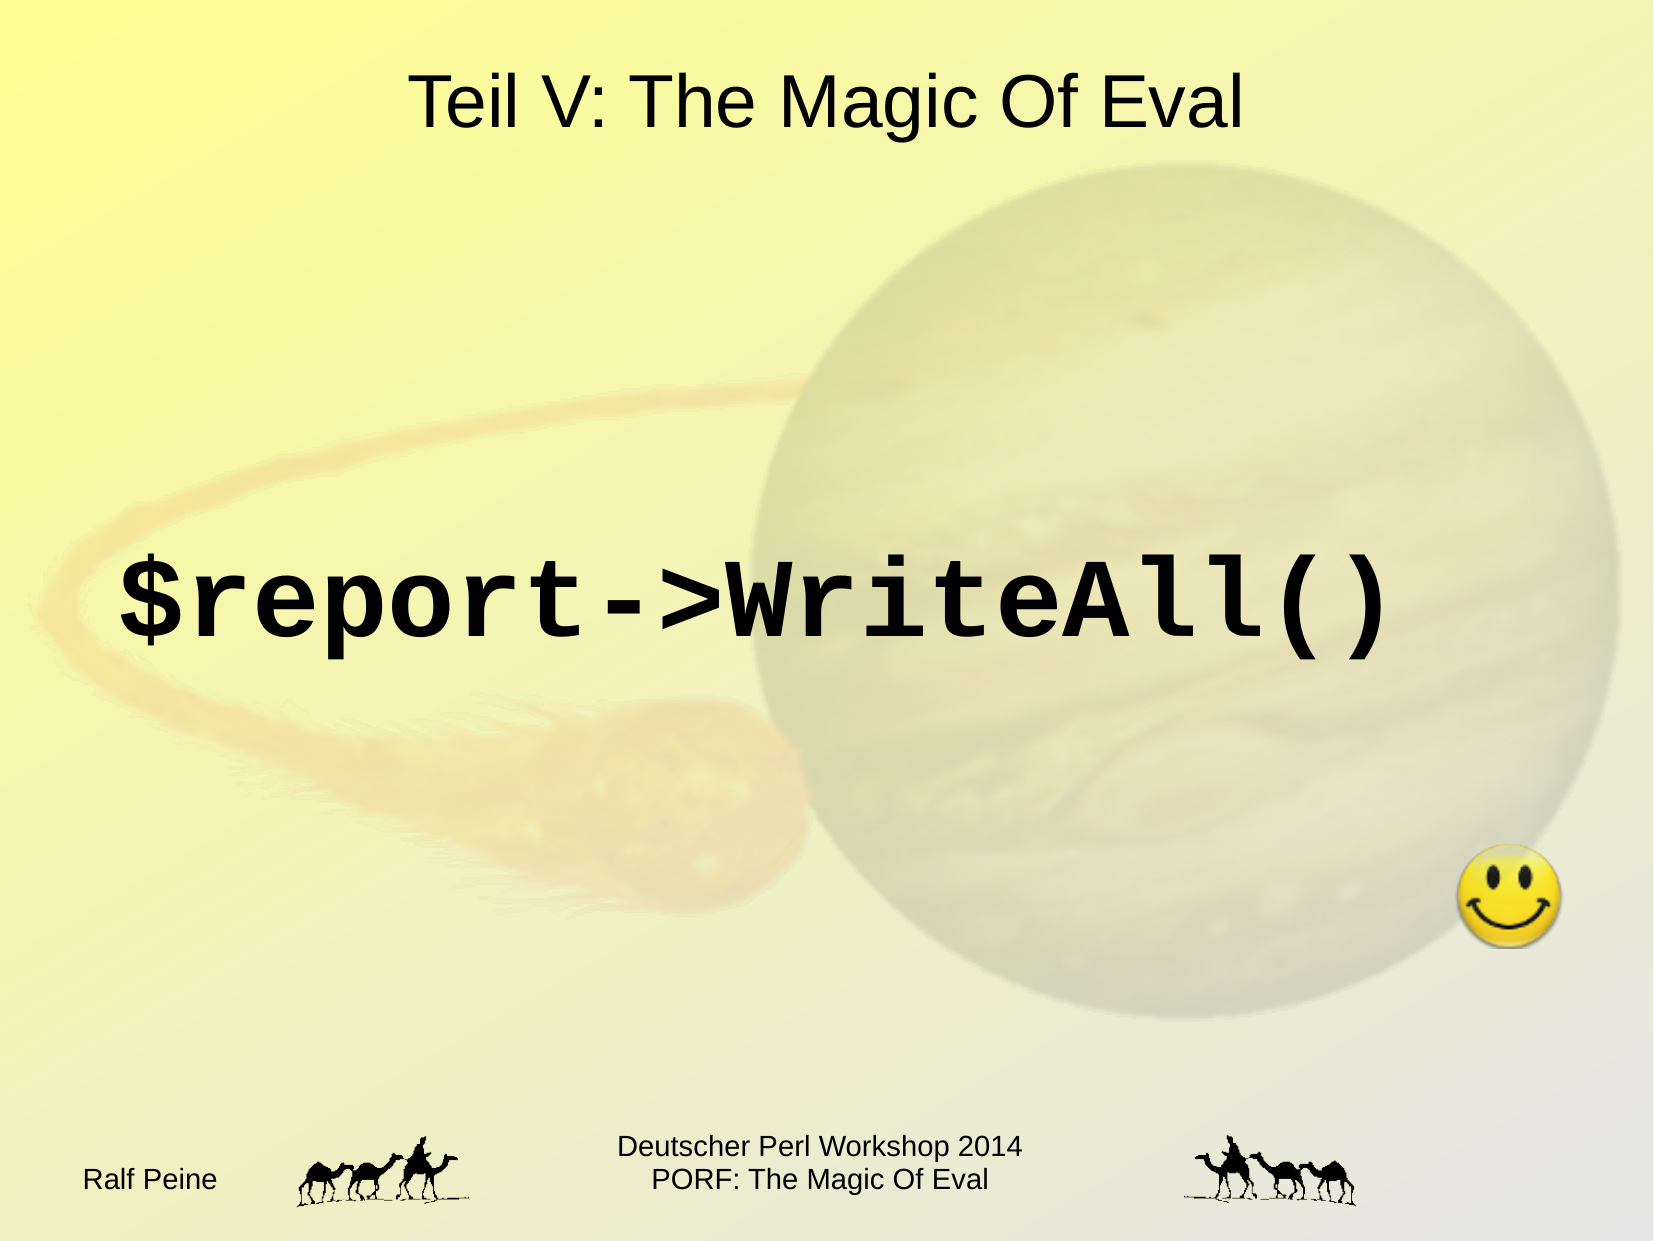

# Teil V: The Magic Of Eval
$report->WriteAll()